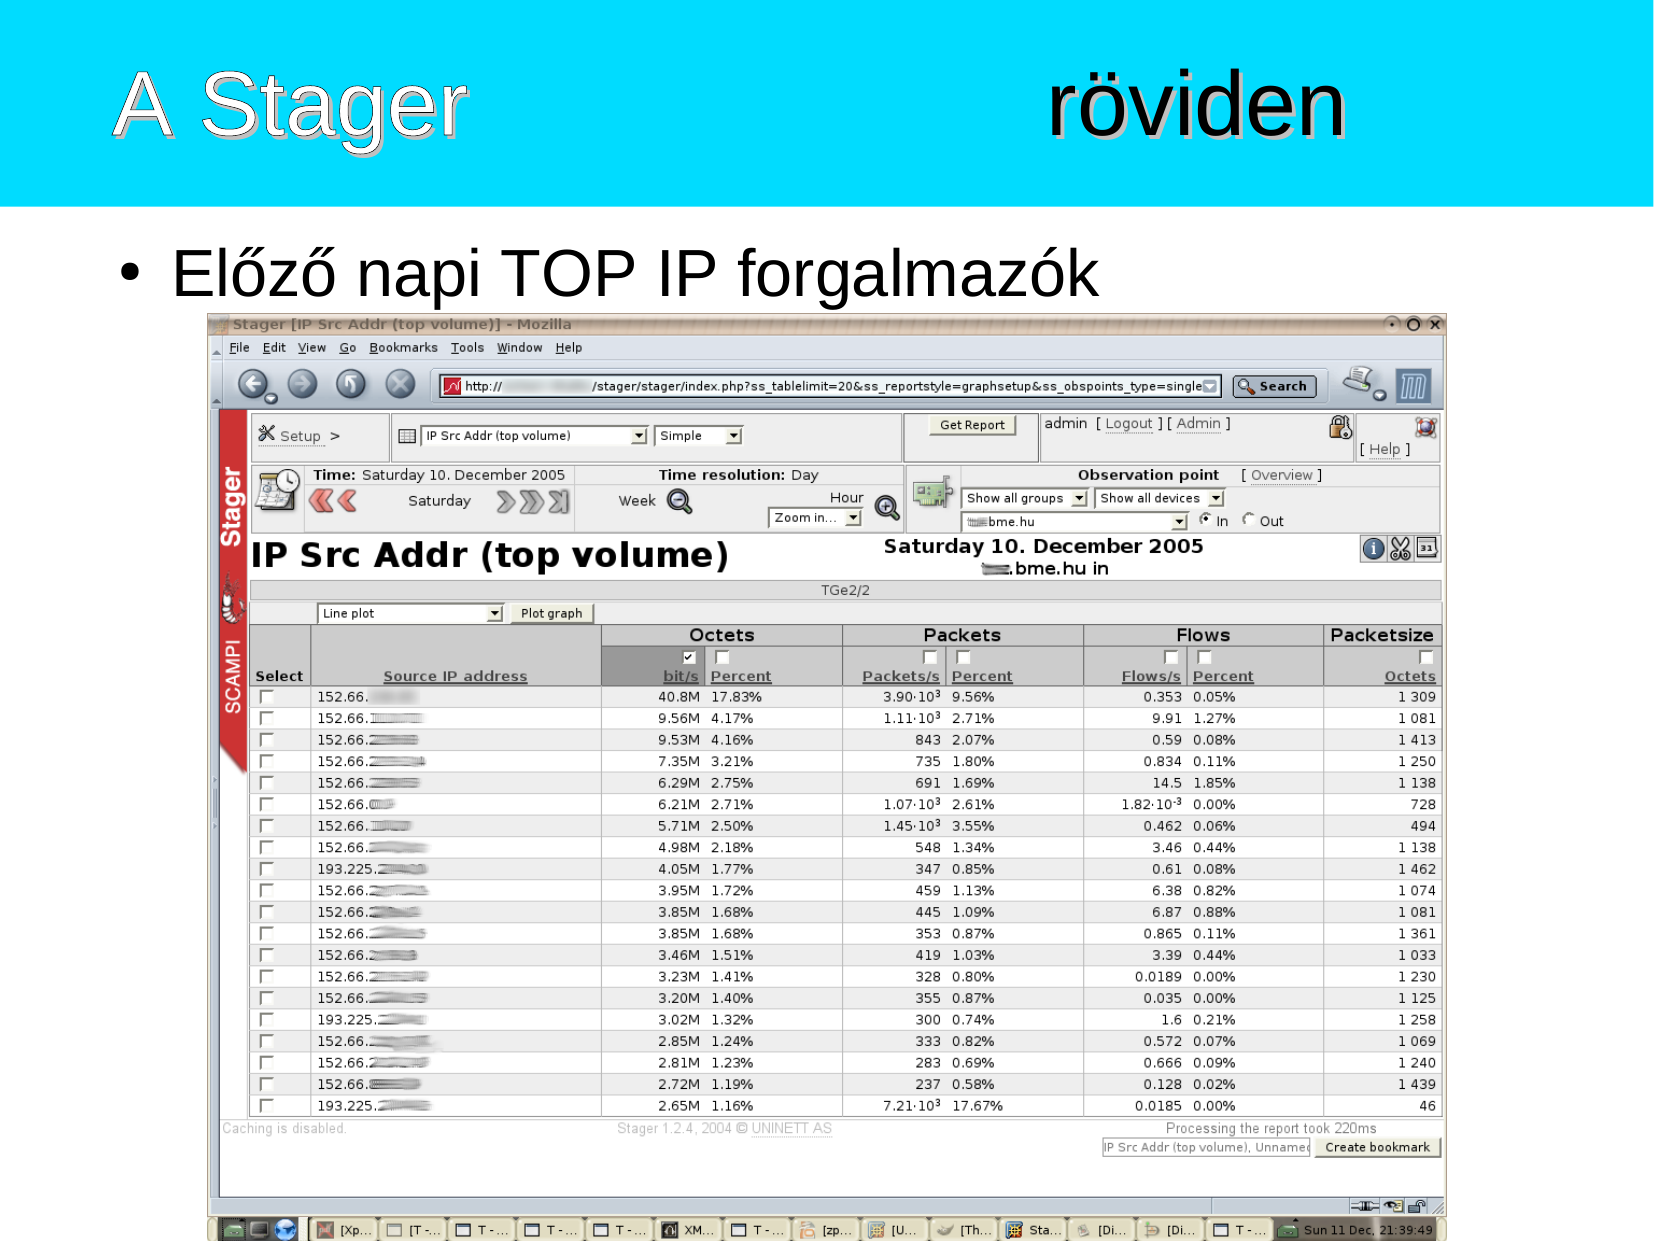

A Stager	röviden
# Előző napi TOP IP forgalmazók